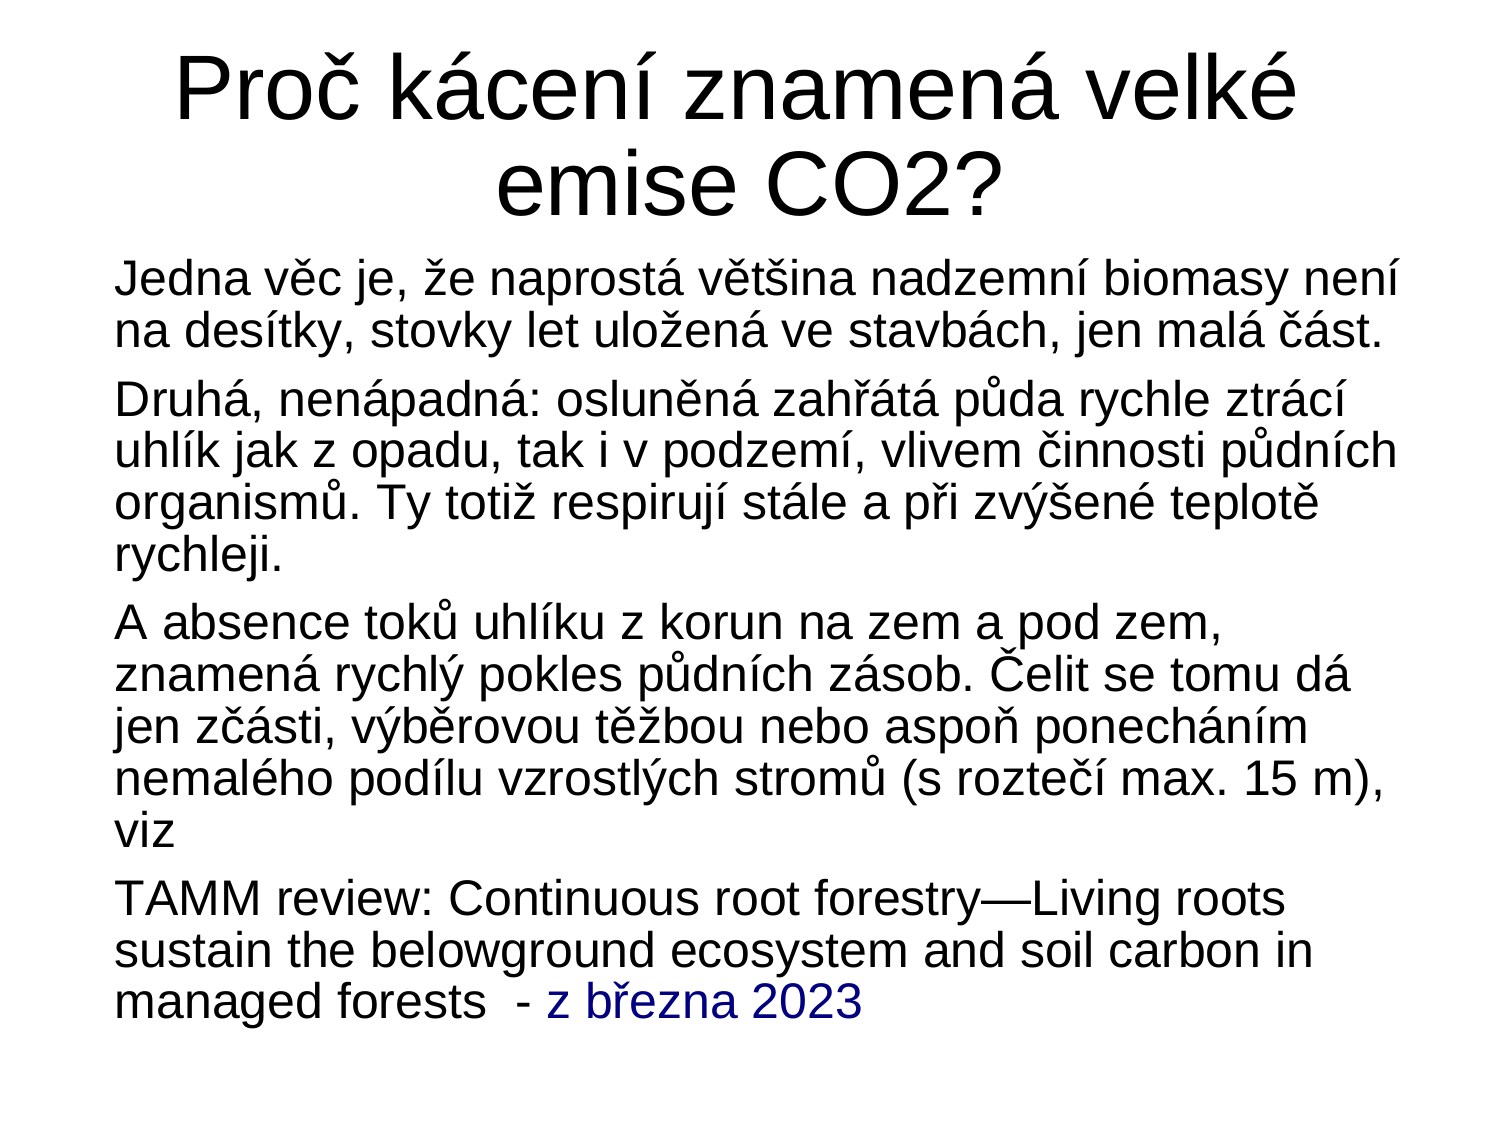

# Proč kácení znamená velké emise CO2?
Jedna věc je, že naprostá většina nadzemní biomasy není na desítky, stovky let uložená ve stavbách, jen malá část.
Druhá, nenápadná: osluněná zahřátá půda rychle ztrácí uhlík jak z opadu, tak i v podzemí, vlivem činnosti půdních organismů. Ty totiž respirují stále a při zvýšené teplotě rychleji.
A absence toků uhlíku z korun na zem a pod zem, znamená rychlý pokles půdních zásob. Čelit se tomu dá jen zčásti, výběrovou těžbou nebo aspoň ponecháním nemalého podílu vzrostlých stromů (s roztečí max. 15 m), viz
TAMM review: Continuous root forestry—Living roots sustain the belowground ecosystem and soil carbon in managed forests - z března 2023